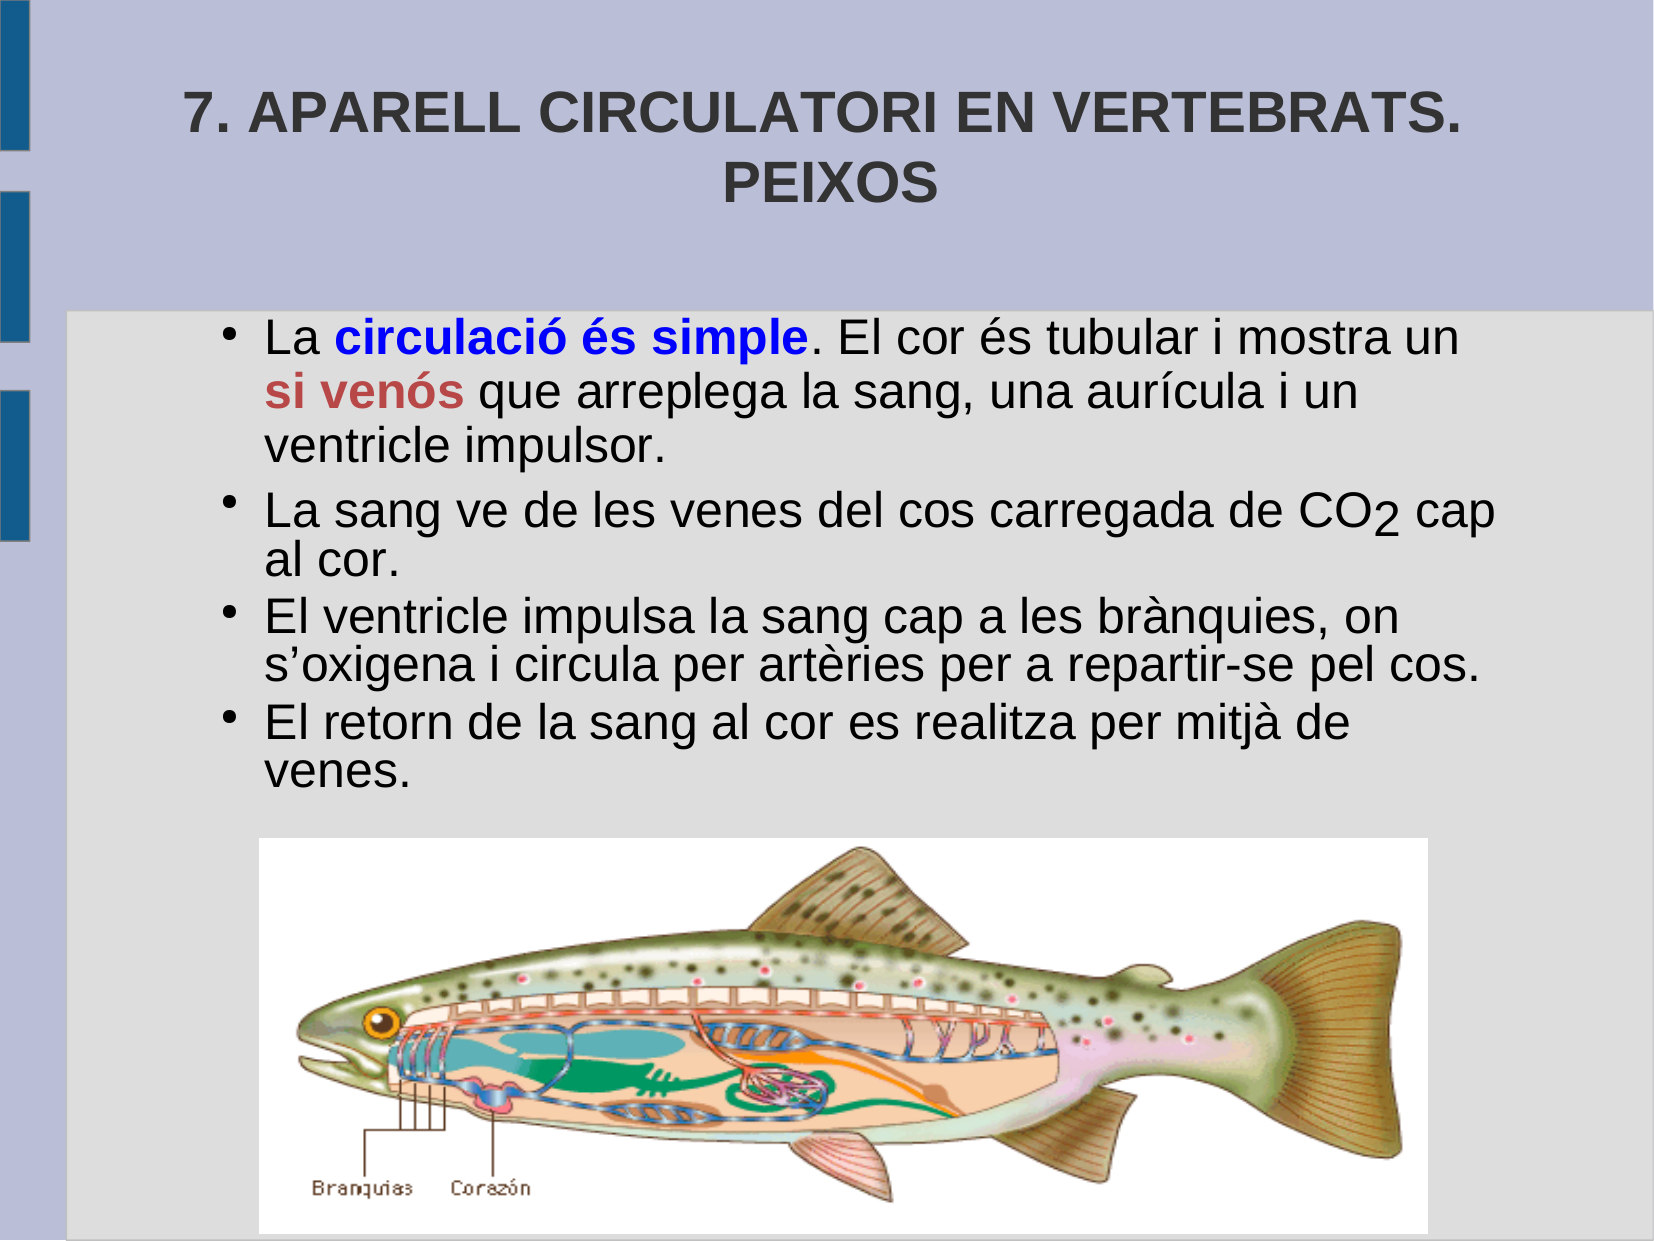

7. APARELL CIRCULATORI EN VERTEBRATS.
 PEIXOS
La circulació és simple. El cor és tubular i mostra un si venós que arreplega la sang, una aurícula i un ventricle impulsor.
La sang ve de les venes del cos carregada de CO2 cap al cor.
El ventricle impulsa la sang cap a les brànquies, on s’oxigena i circula per artèries per a repartir-se pel cos.
El retorn de la sang al cor es realitza per mitjà de venes.